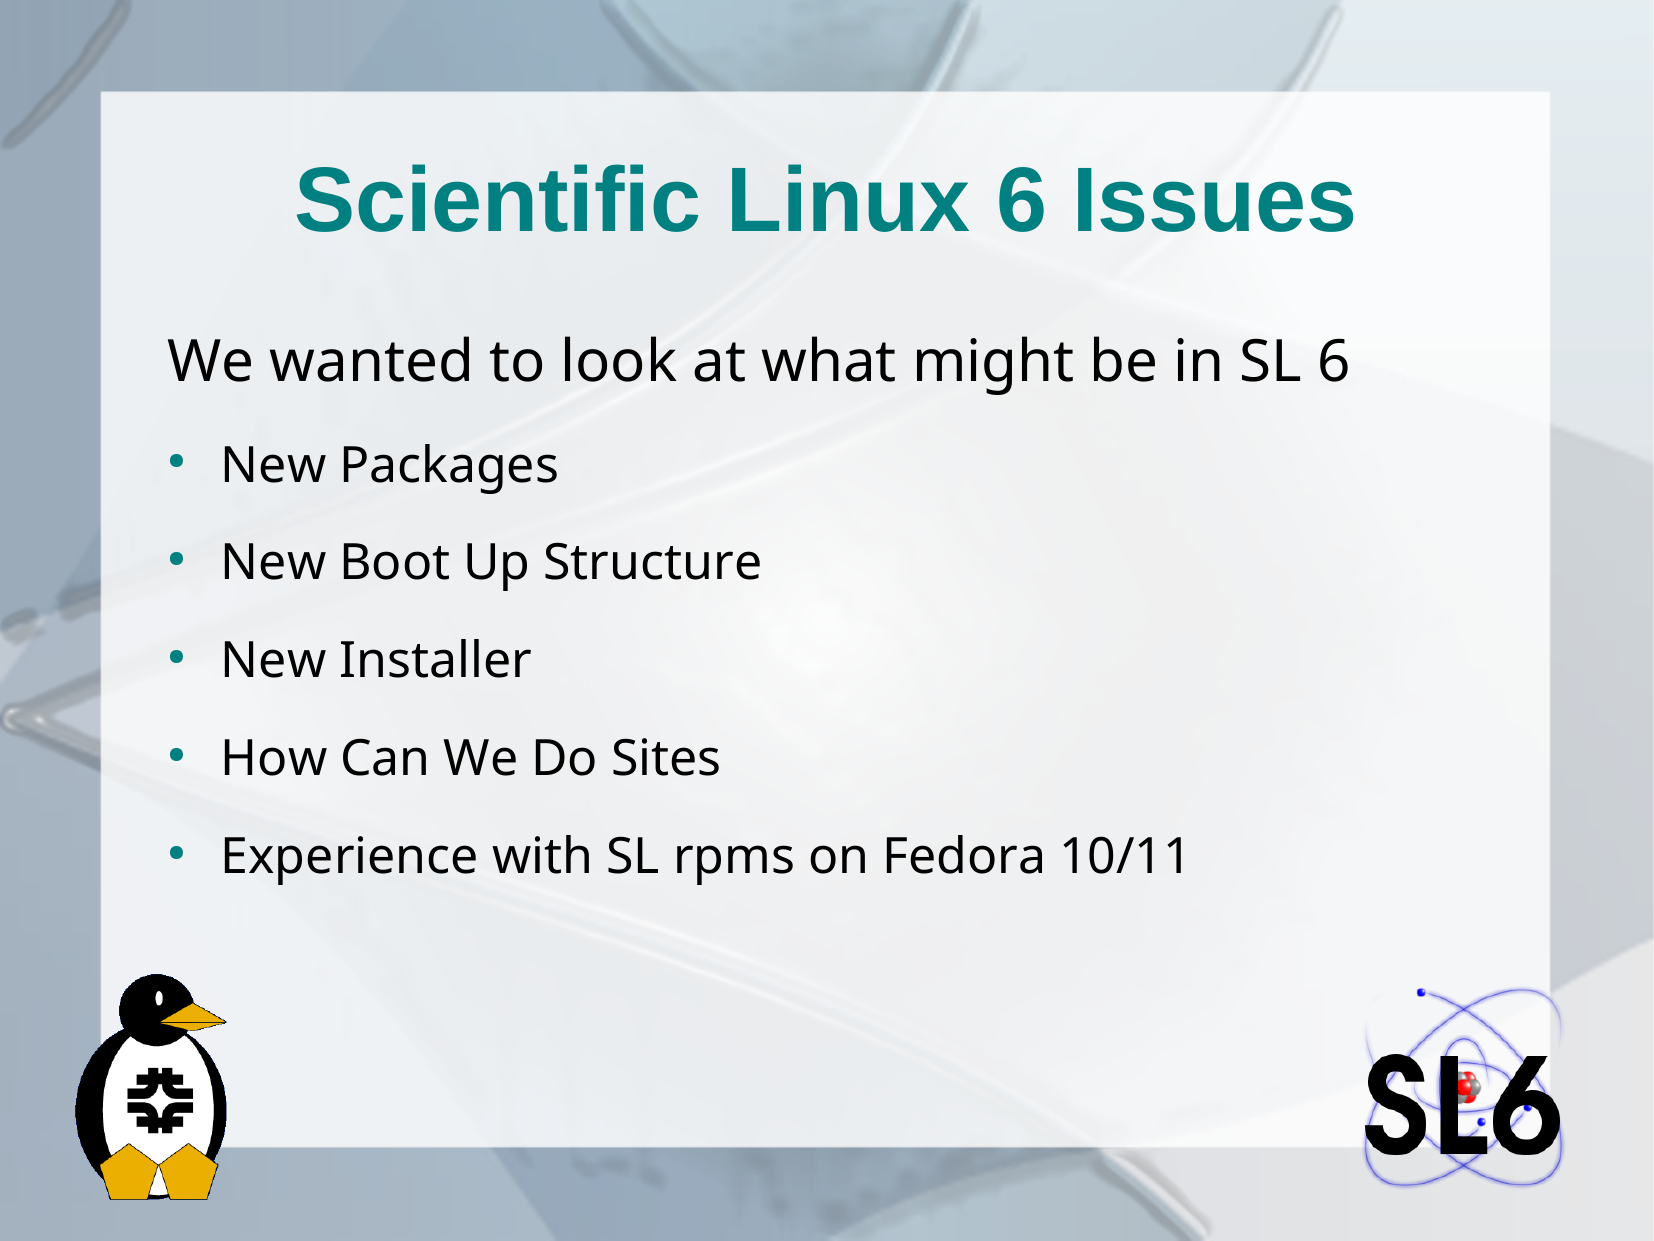

# Scientific Linux 6 Issues
We wanted to look at what might be in SL 6
New Packages
New Boot Up Structure
New Installer
How Can We Do Sites
Experience with SL rpms on Fedora 10/11